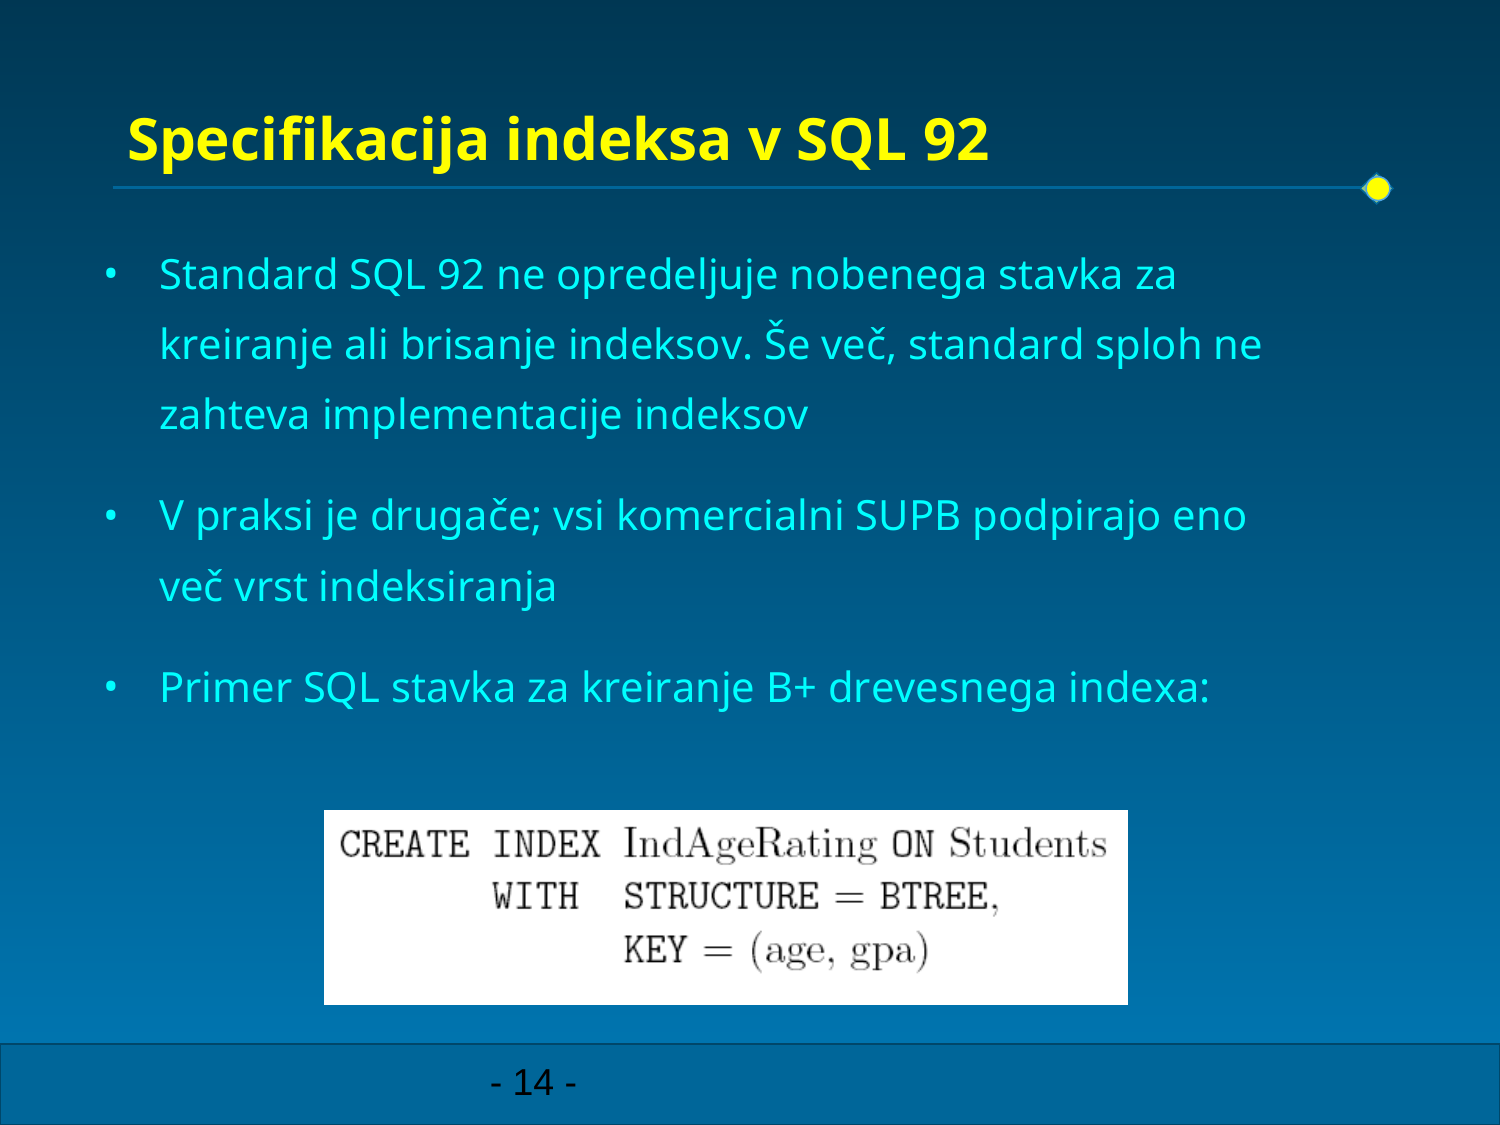

# Specifikacija indeksa v SQL 92
Standard SQL 92 ne opredeljuje nobenega stavka za kreiranje ali brisanje indeksov. Še več, standard sploh ne zahteva implementacije indeksov
V praksi je drugače; vsi komercialni SUPB podpirajo eno več vrst indeksiranja
Primer SQL stavka za kreiranje B+ drevesnega indexa: